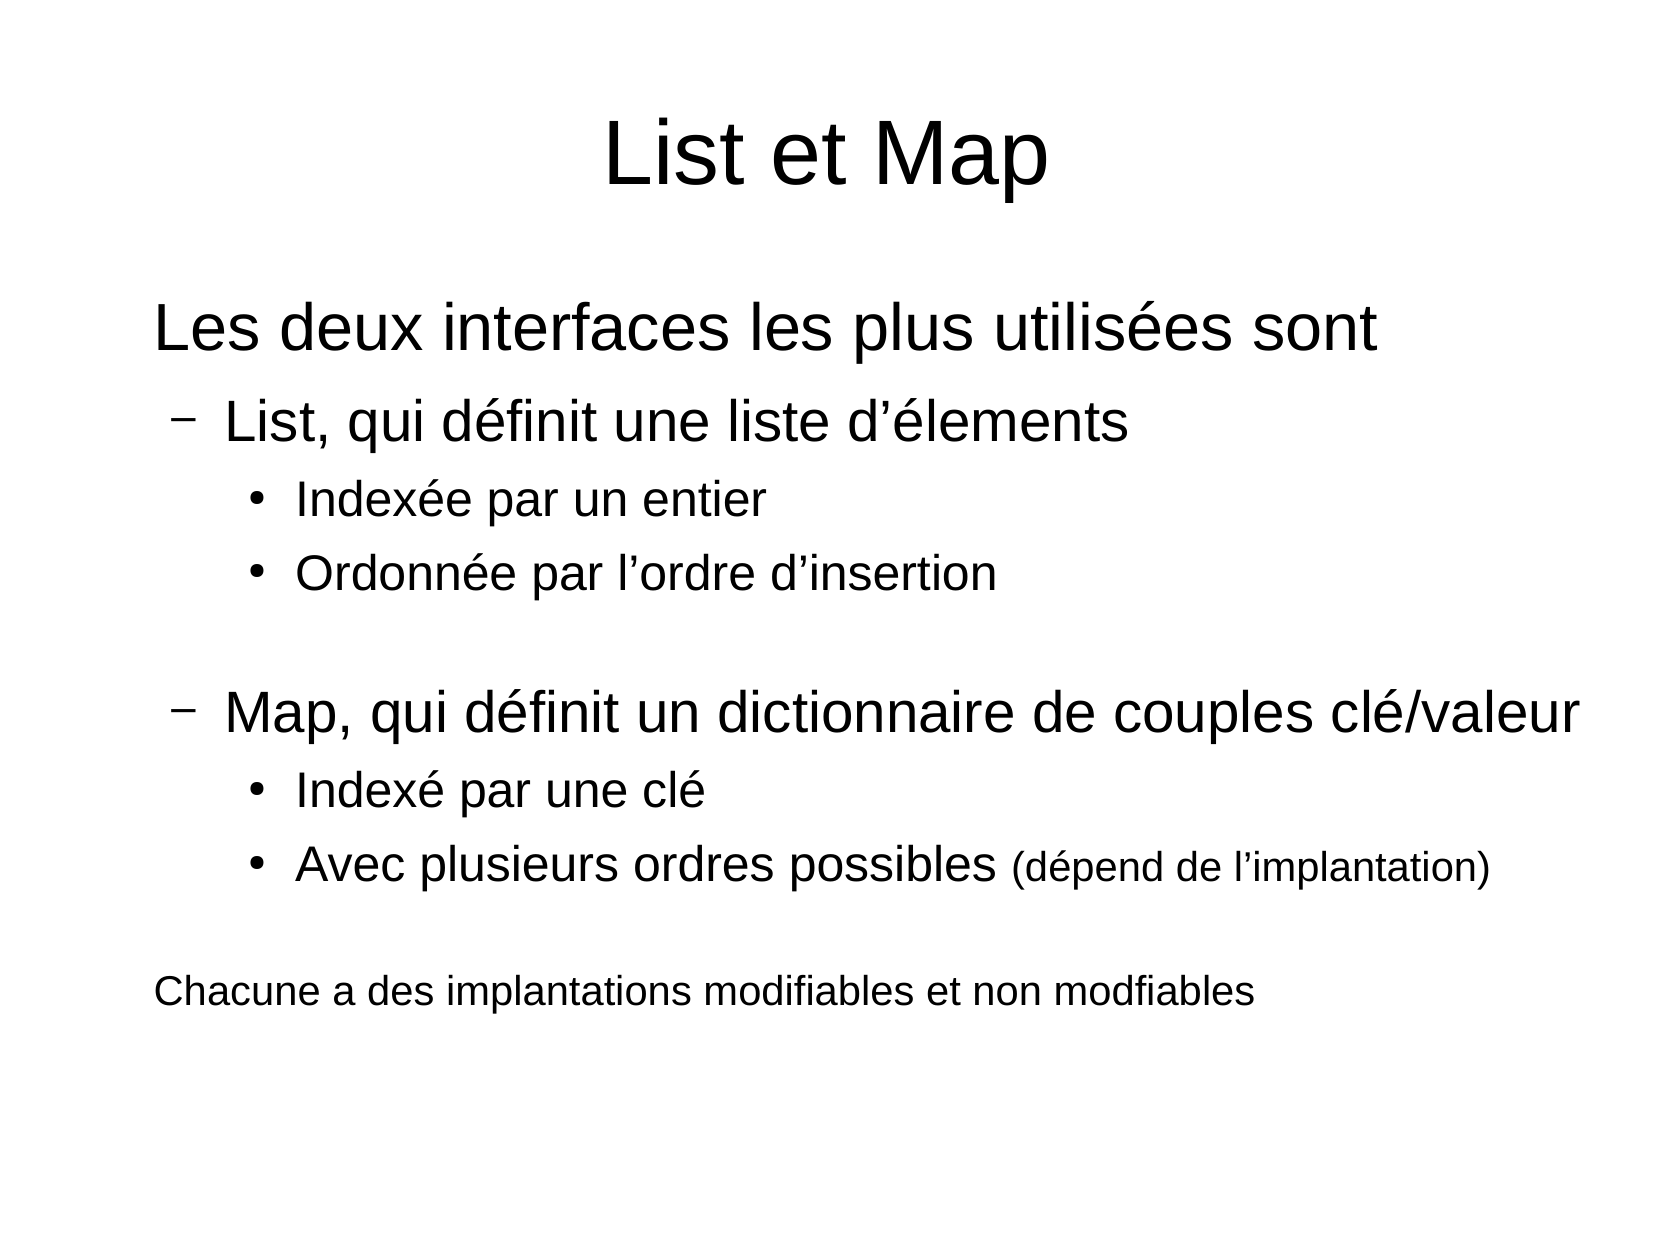

# List et Map
Les deux interfaces les plus utilisées sont
List, qui définit une liste d’élements
Indexée par un entier
Ordonnée par l’ordre d’insertion
Map, qui définit un dictionnaire de couples clé/valeur
Indexé par une clé
Avec plusieurs ordres possibles (dépend de l’implantation)
Chacune a des implantations modifiables et non modfiables